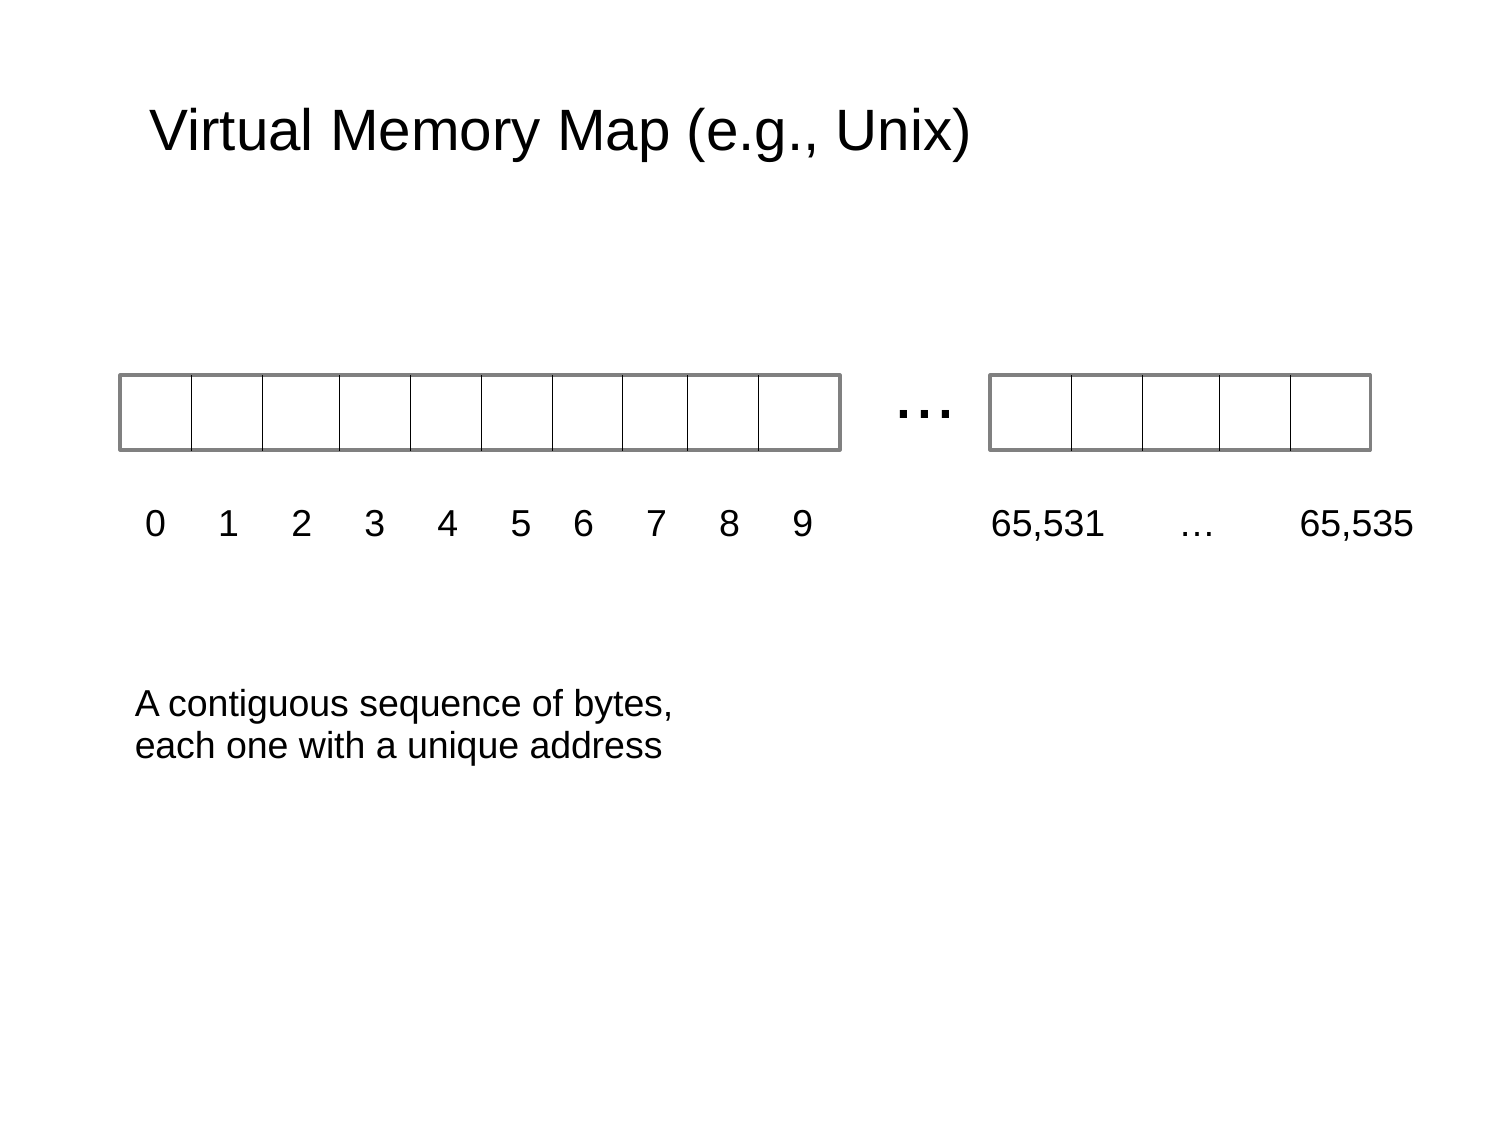

Virtual Memory Map (e.g., Unix)
...
 0 1 2 3 4 5 6 7 8 9 65,531 … 65,535
A contiguous sequence of bytes, each one with a unique address